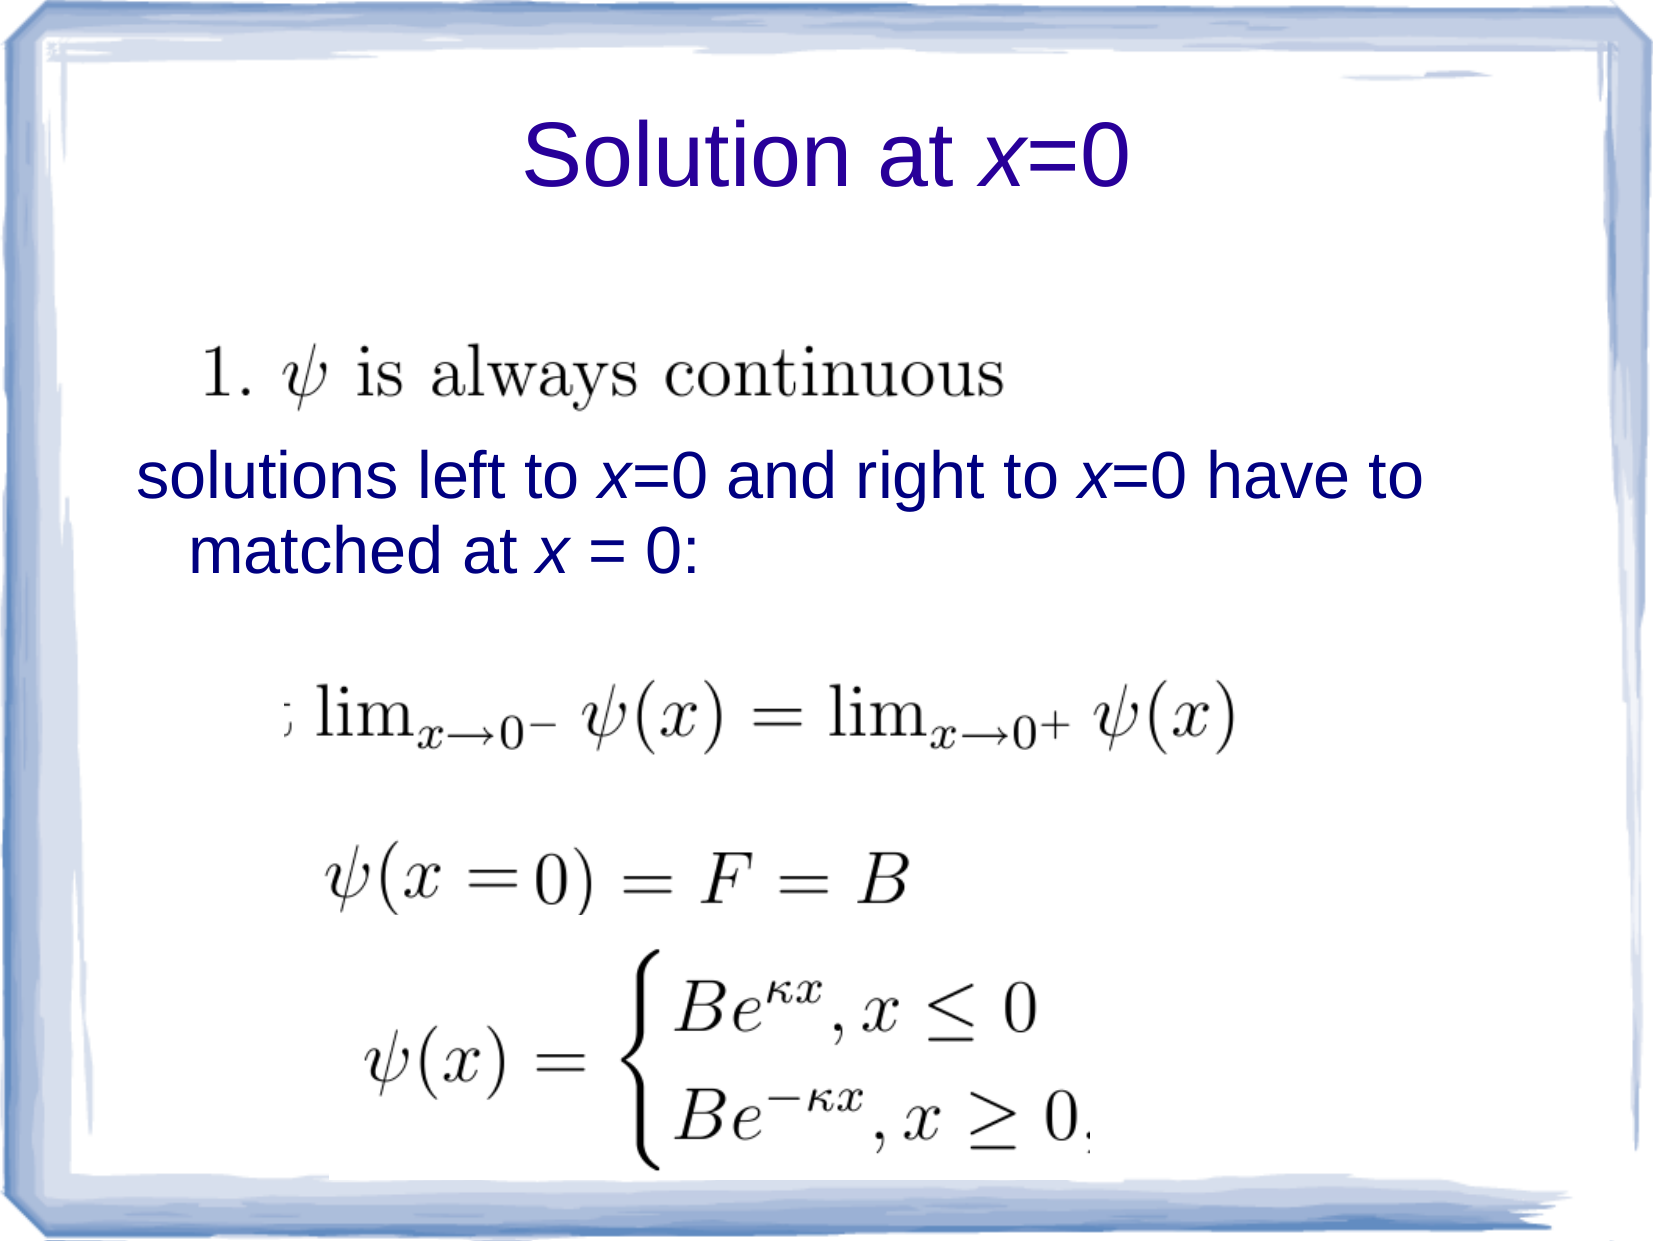

# Solution at x=0
solutions left to x=0 and right to x=0 have to matched at x = 0: